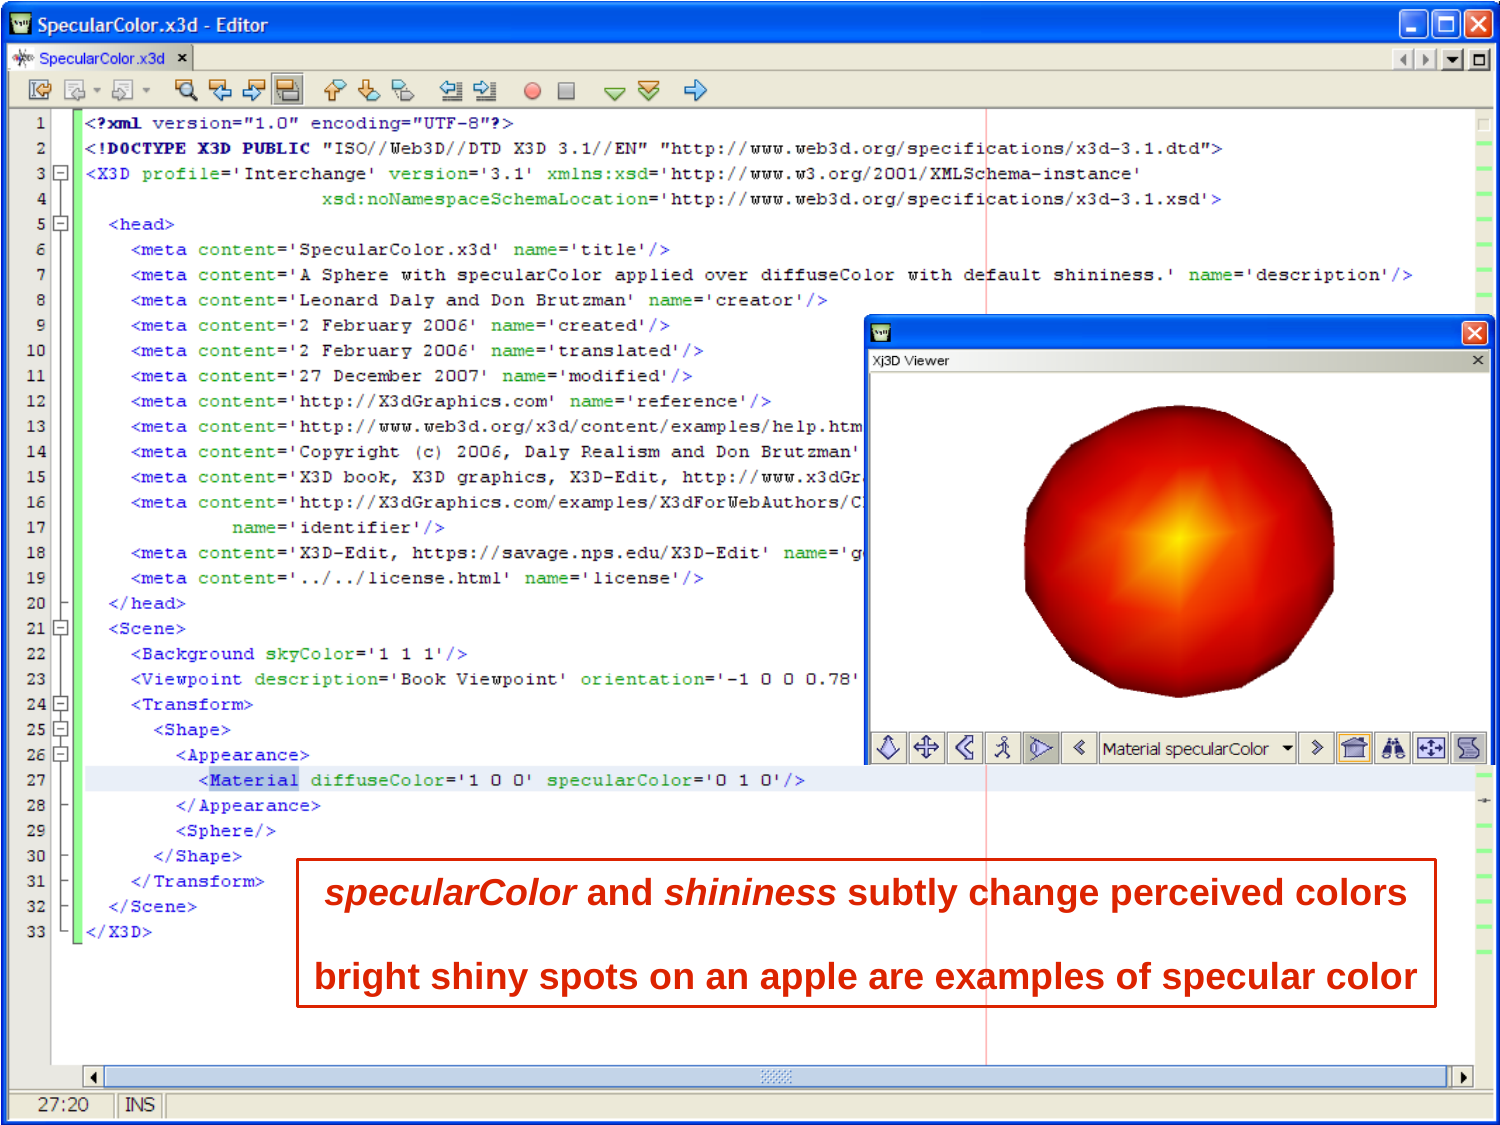

# specularColor
specularColor and shininess subtly change perceived colors
bright shiny spots on an apple are examples of specular color